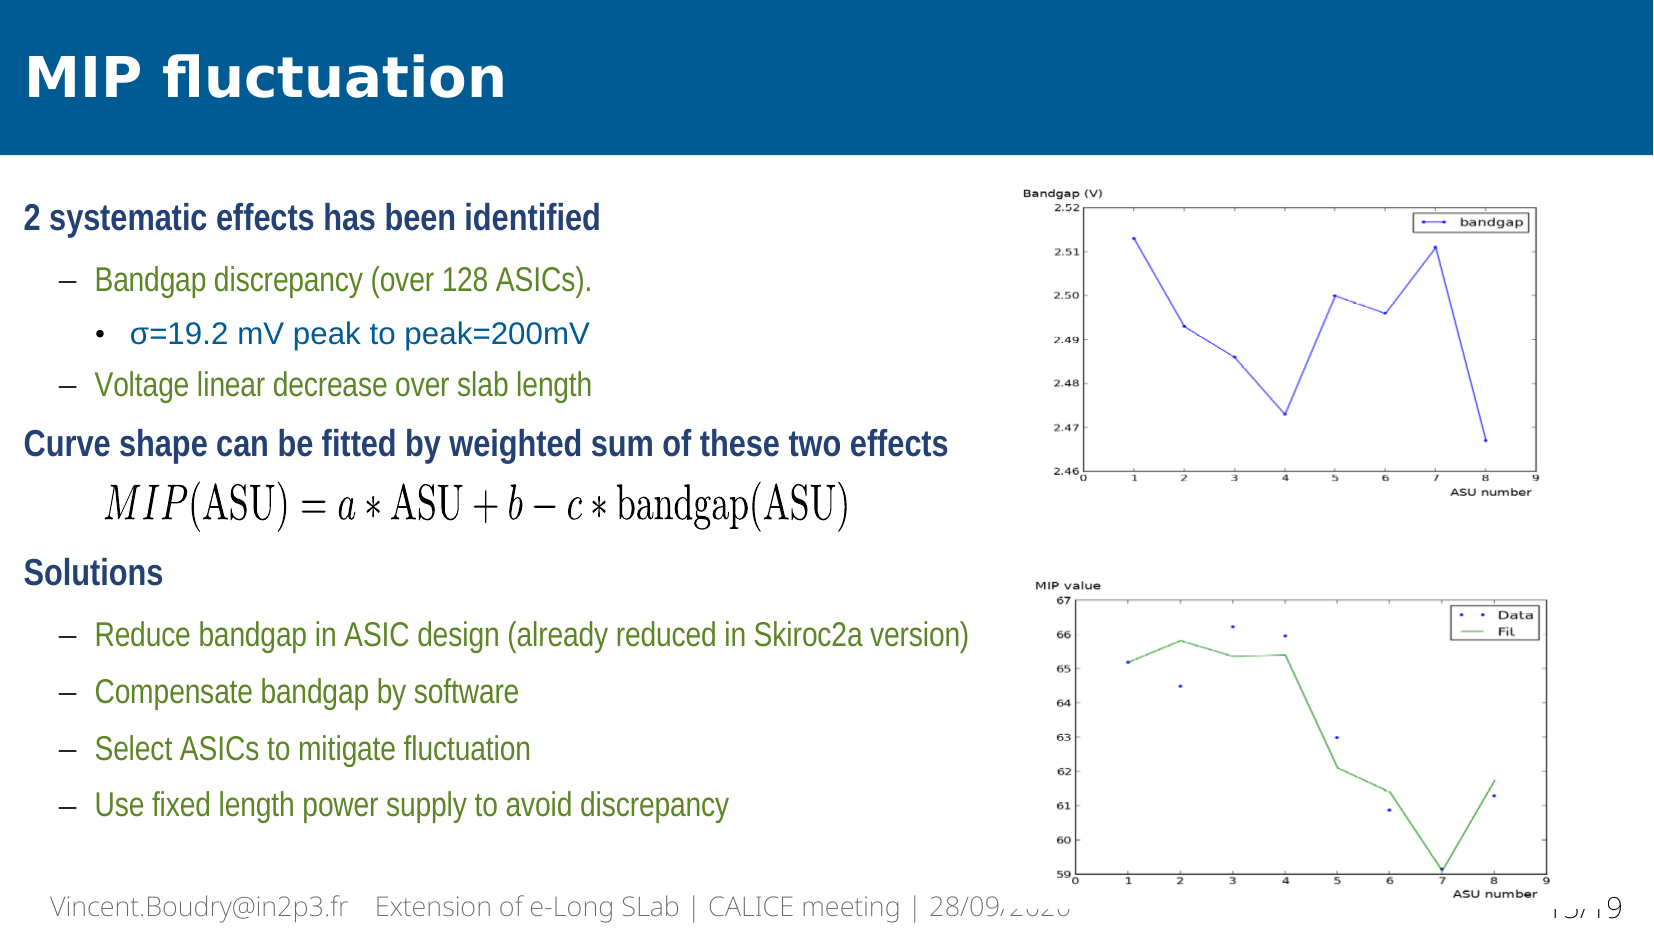

# MIP fluctuation
2 systematic effects has been identified
Bandgap discrepancy (over 128 ASICs).
σ=19.2 mV peak to peak=200mV
Voltage linear decrease over slab length
Curve shape can be fitted by weighted sum of these two effects
Solutions
Reduce bandgap in ASIC design (already reduced in Skiroc2a version)
Compensate bandgap by software
Select ASICs to mitigate fluctuation
Use fixed length power supply to avoid discrepancy
Vincent.Boudry@in2p3.fr
Extension of e-Long SLab | CALICE meeting | 28/09/2020
15